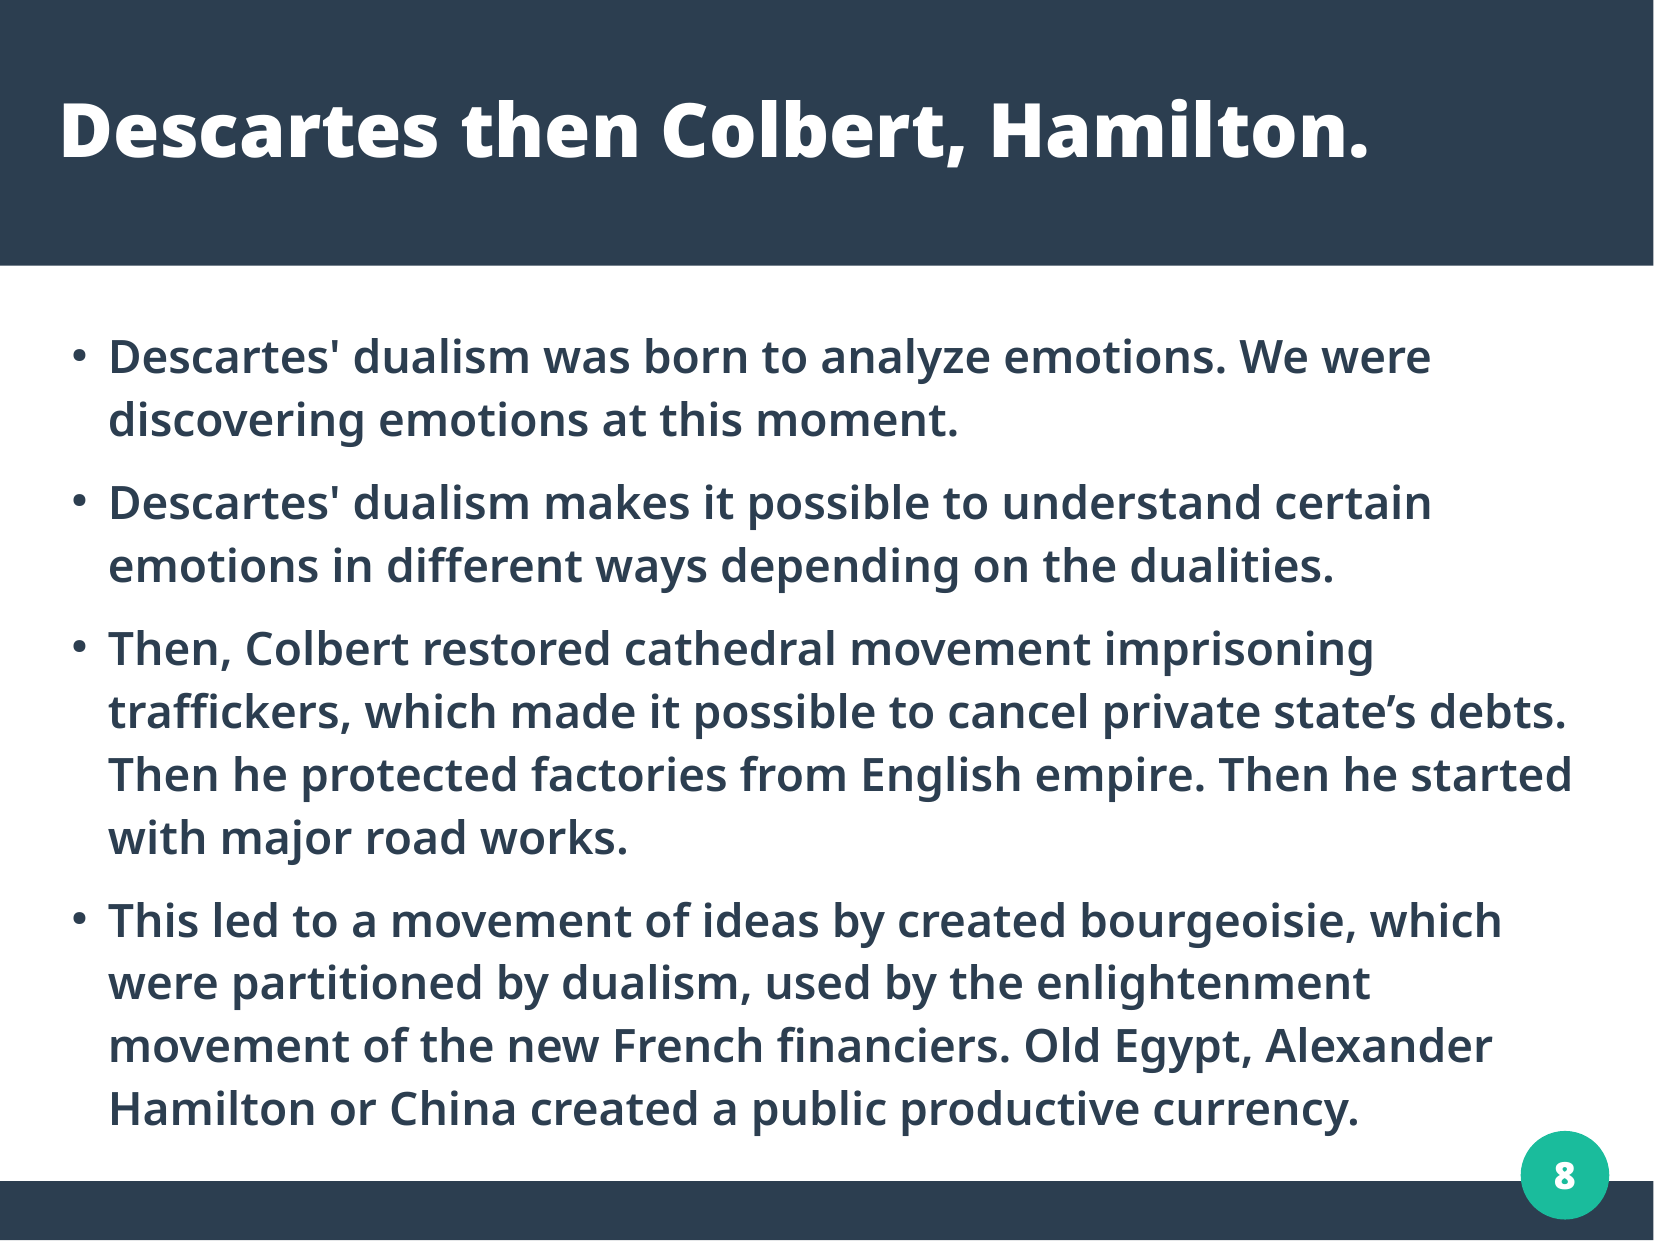

# Descartes then Colbert, Hamilton.
Descartes' dualism was born to analyze emotions. We were discovering emotions at this moment.
Descartes' dualism makes it possible to understand certain emotions in different ways depending on the dualities.
Then, Colbert restored cathedral movement imprisoning traffickers, which made it possible to cancel private state’s debts. Then he protected factories from English empire. Then he started with major road works.
This led to a movement of ideas by created bourgeoisie, which were partitioned by dualism, used by the enlightenment movement of the new French financiers. Old Egypt, Alexander Hamilton or China created a public productive currency.
8